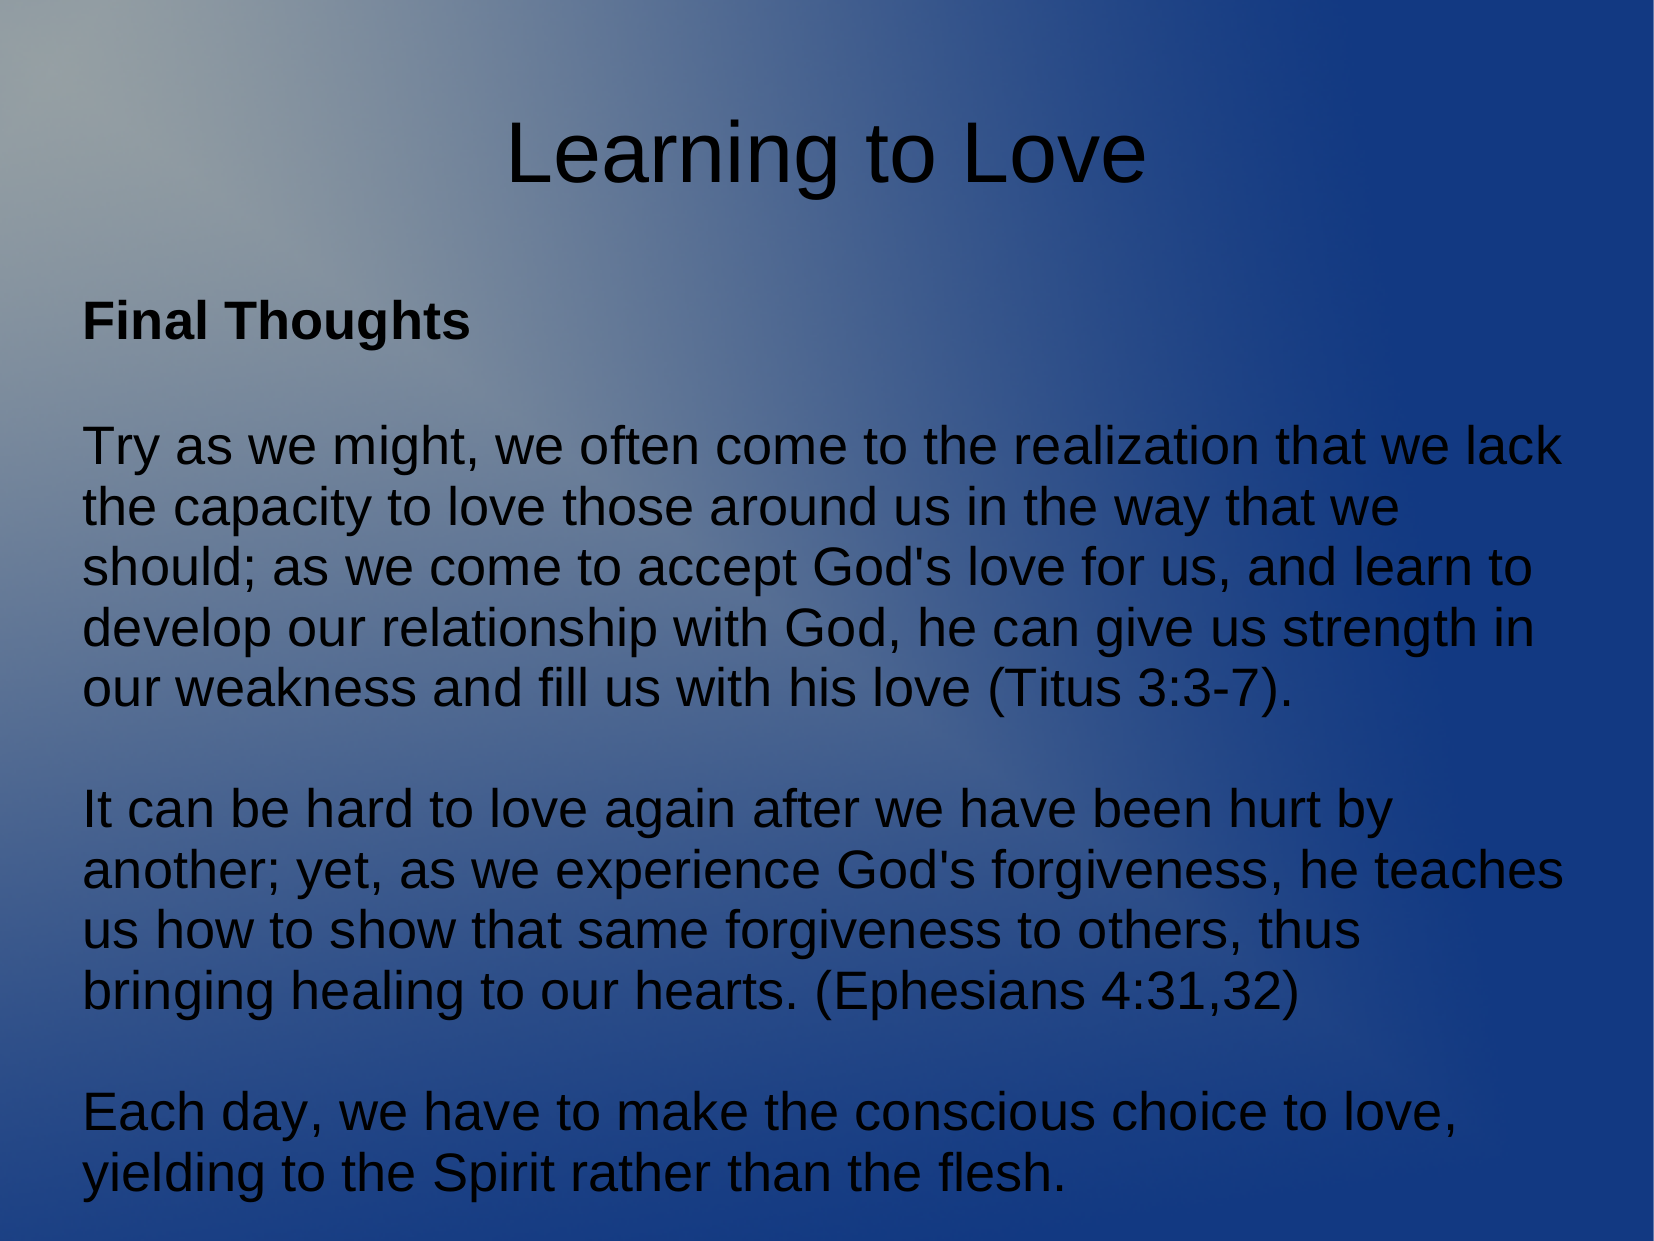

# Learning to Love
Final Thoughts
Try as we might, we often come to the realization that we lack the capacity to love those around us in the way that we should; as we come to accept God's love for us, and learn to develop our relationship with God, he can give us strength in our weakness and fill us with his love (Titus 3:3-7).
It can be hard to love again after we have been hurt by another; yet, as we experience God's forgiveness, he teaches us how to show that same forgiveness to others, thus bringing healing to our hearts. (Ephesians 4:31,32)
Each day, we have to make the conscious choice to love, yielding to the Spirit rather than the flesh.